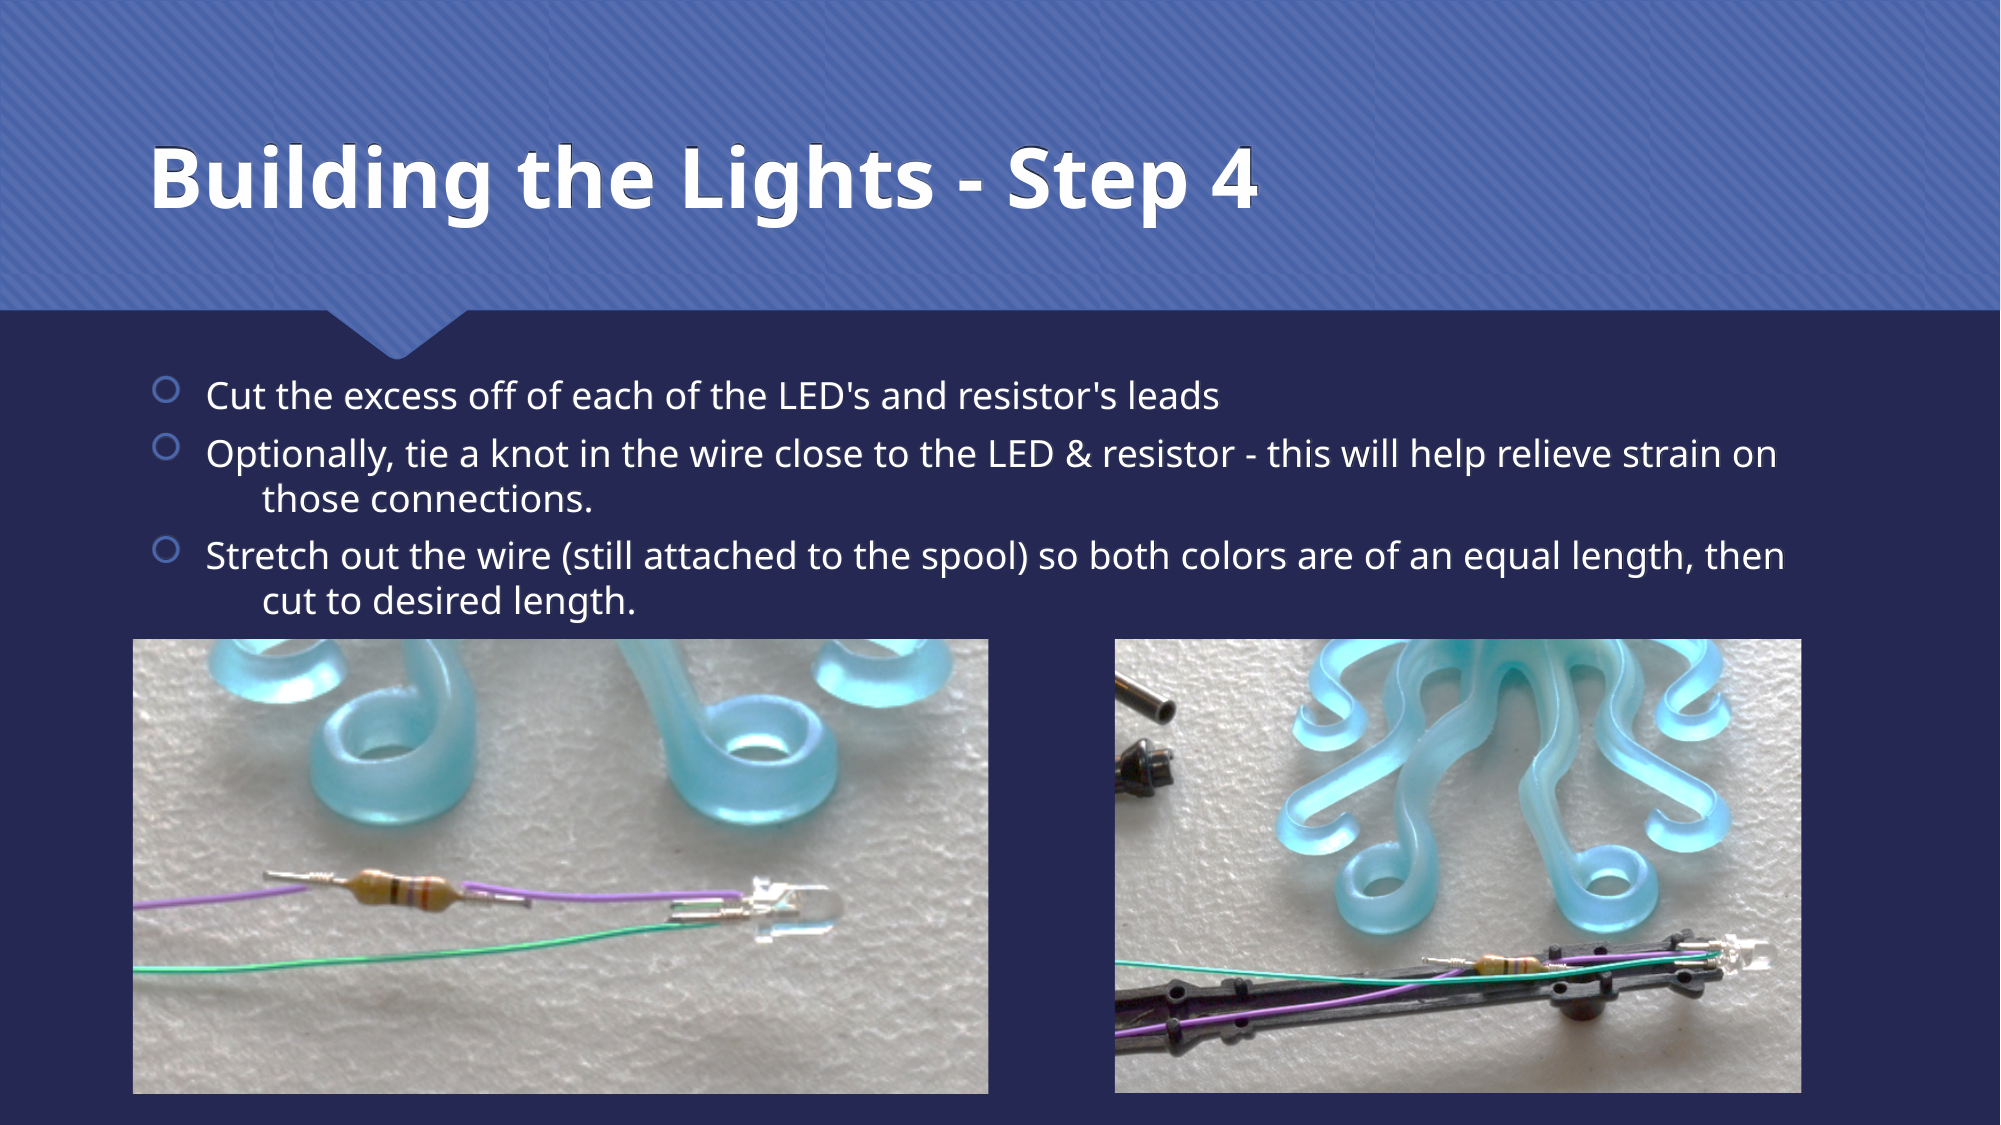

# Building the Lights - Step 4
Cut the excess off of each of the LED's and resistor's leads
Optionally, tie a knot in the wire close to the LED & resistor - this will help relieve strain on those connections.
Stretch out the wire (still attached to the spool) so both colors are of an equal length, then cut to desired length.